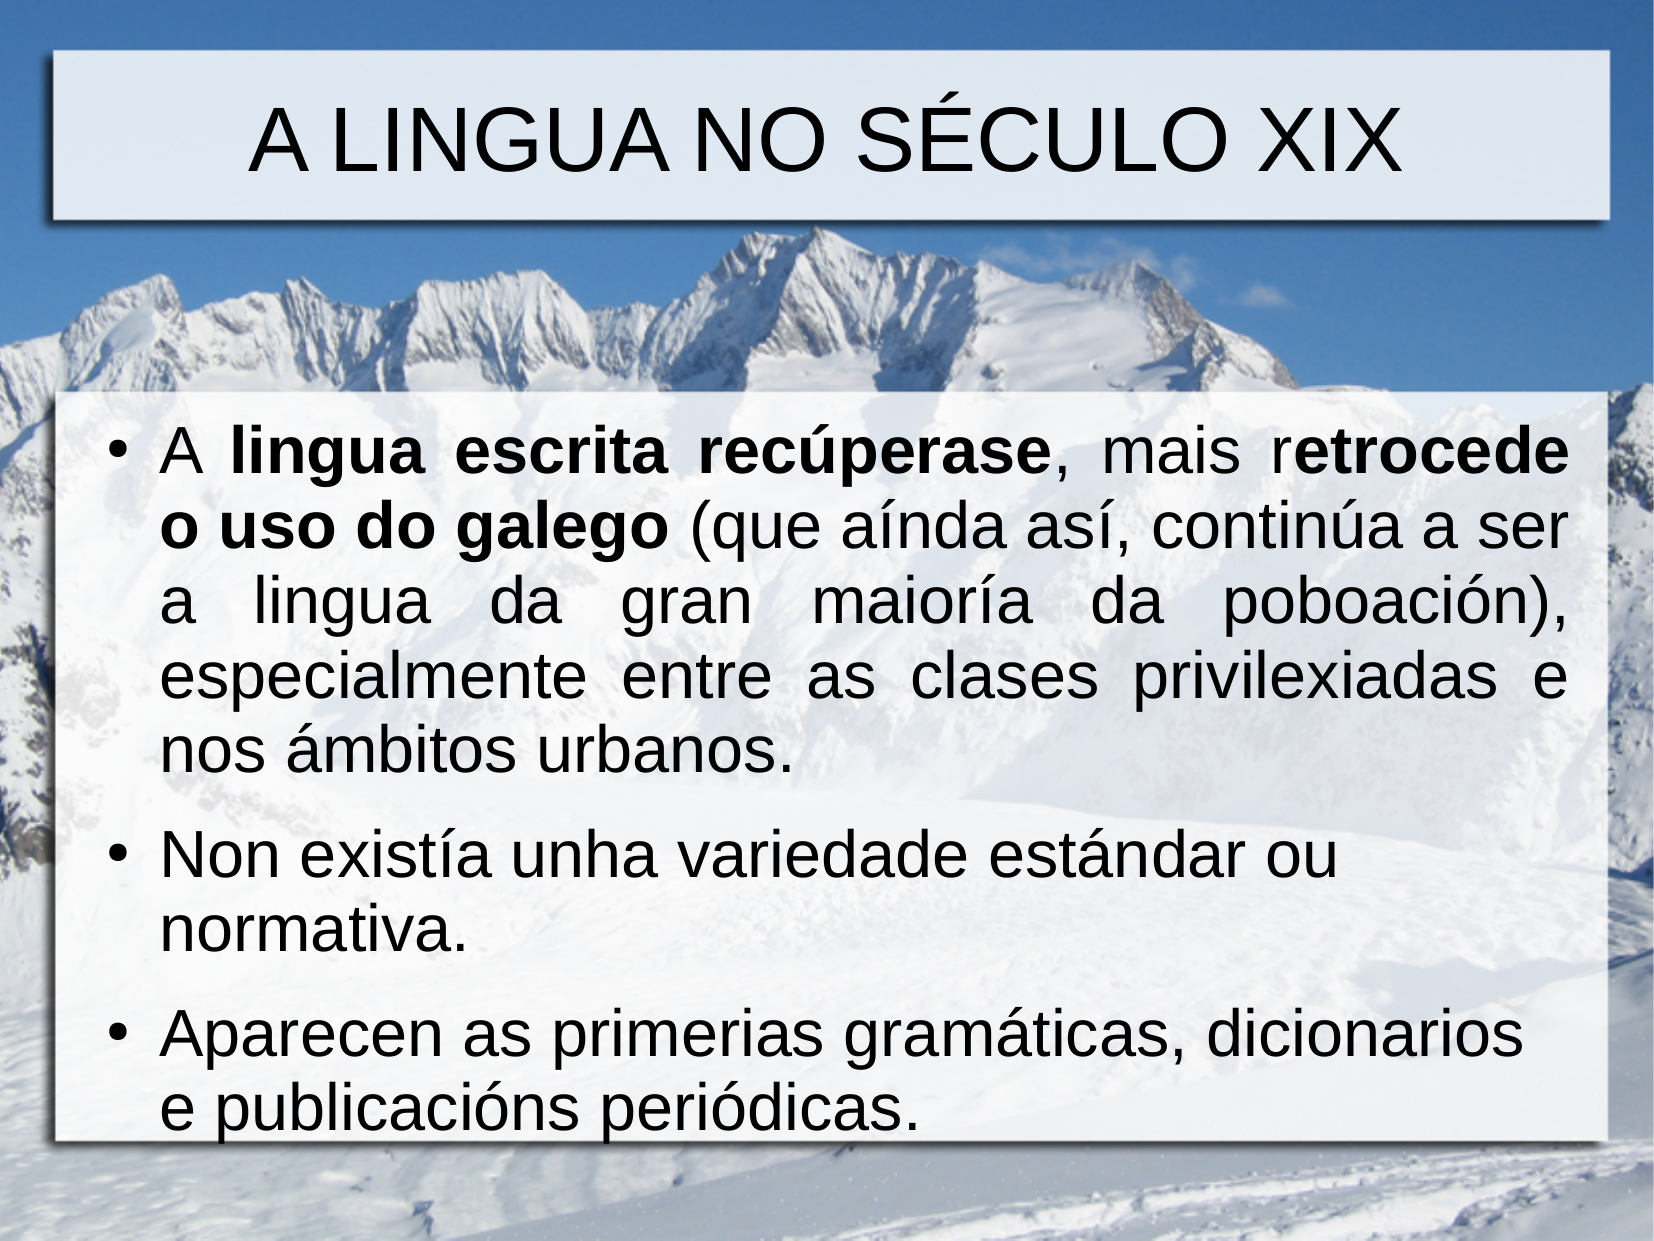

# A LINGUA NO SÉCULO XIX
A lingua escrita recúperase, mais retrocede o uso do galego (que aínda así, continúa a ser a lingua da gran maioría da poboación), especialmente entre as clases privilexiadas e nos ámbitos urbanos.
Non existía unha variedade estándar ou normativa.
Aparecen as primerias gramáticas, dicionarios e publicacións periódicas.